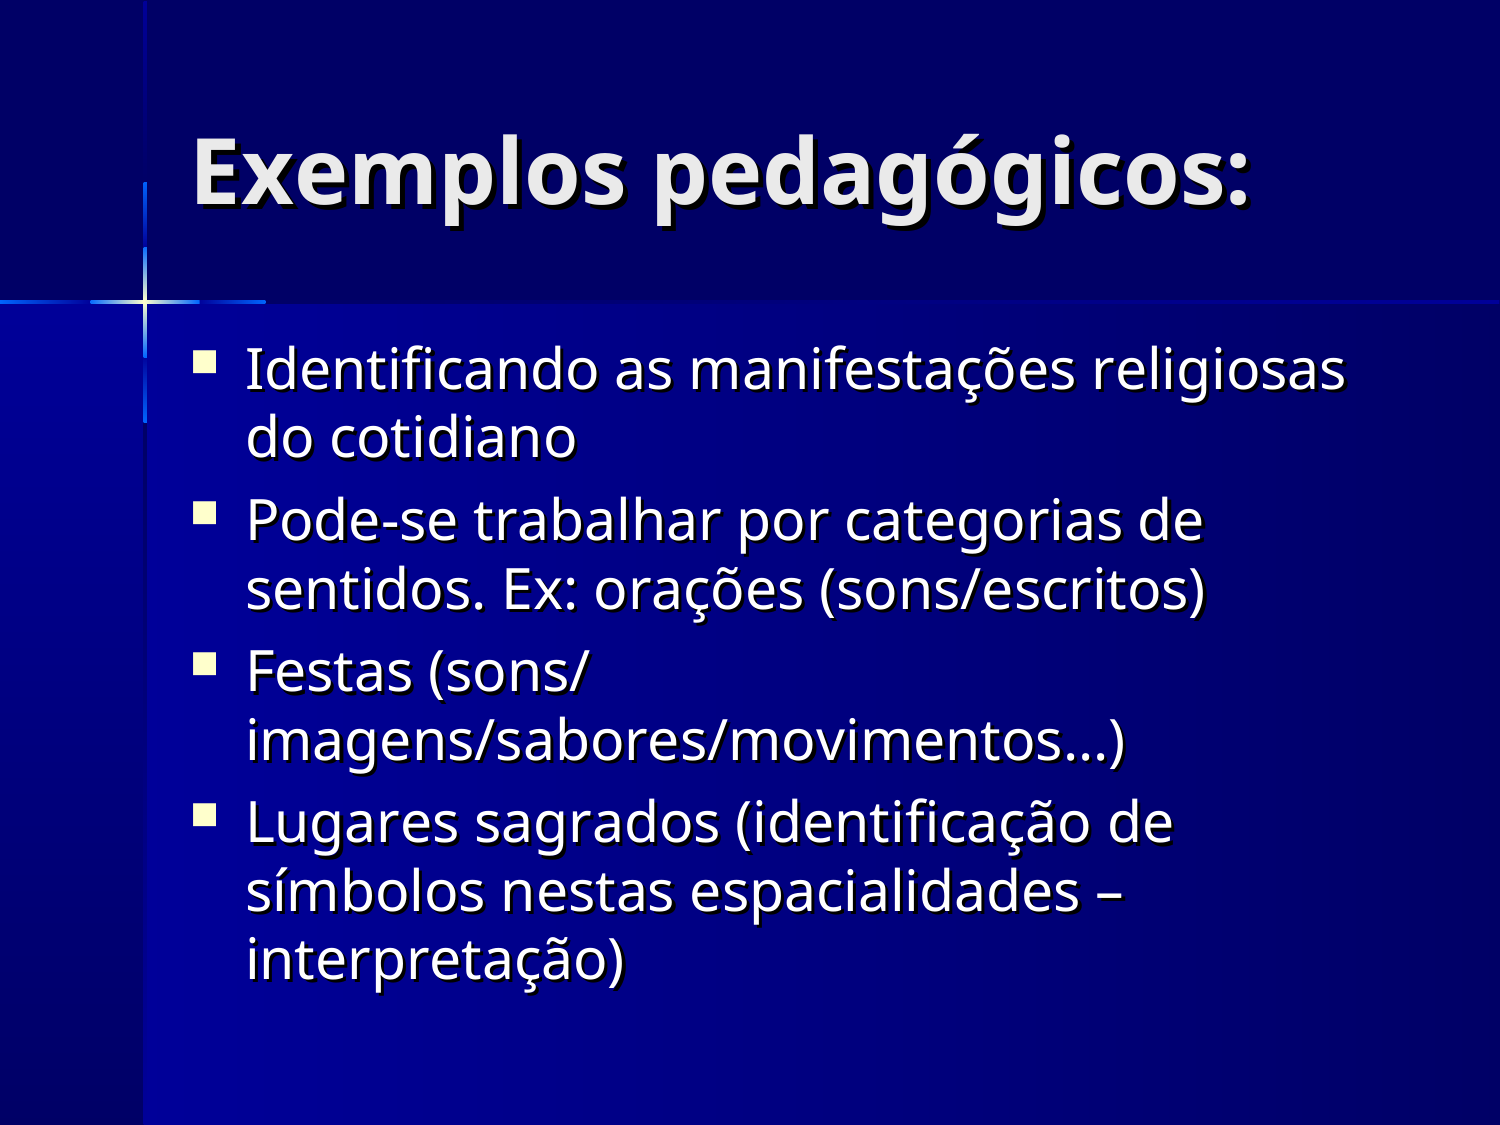

# Exemplos pedagógicos:
Identificando as manifestações religiosas do cotidiano
Pode-se trabalhar por categorias de sentidos. Ex: orações (sons/escritos)
Festas (sons/ imagens/sabores/movimentos...)
Lugares sagrados (identificação de símbolos nestas espacialidades – interpretação)